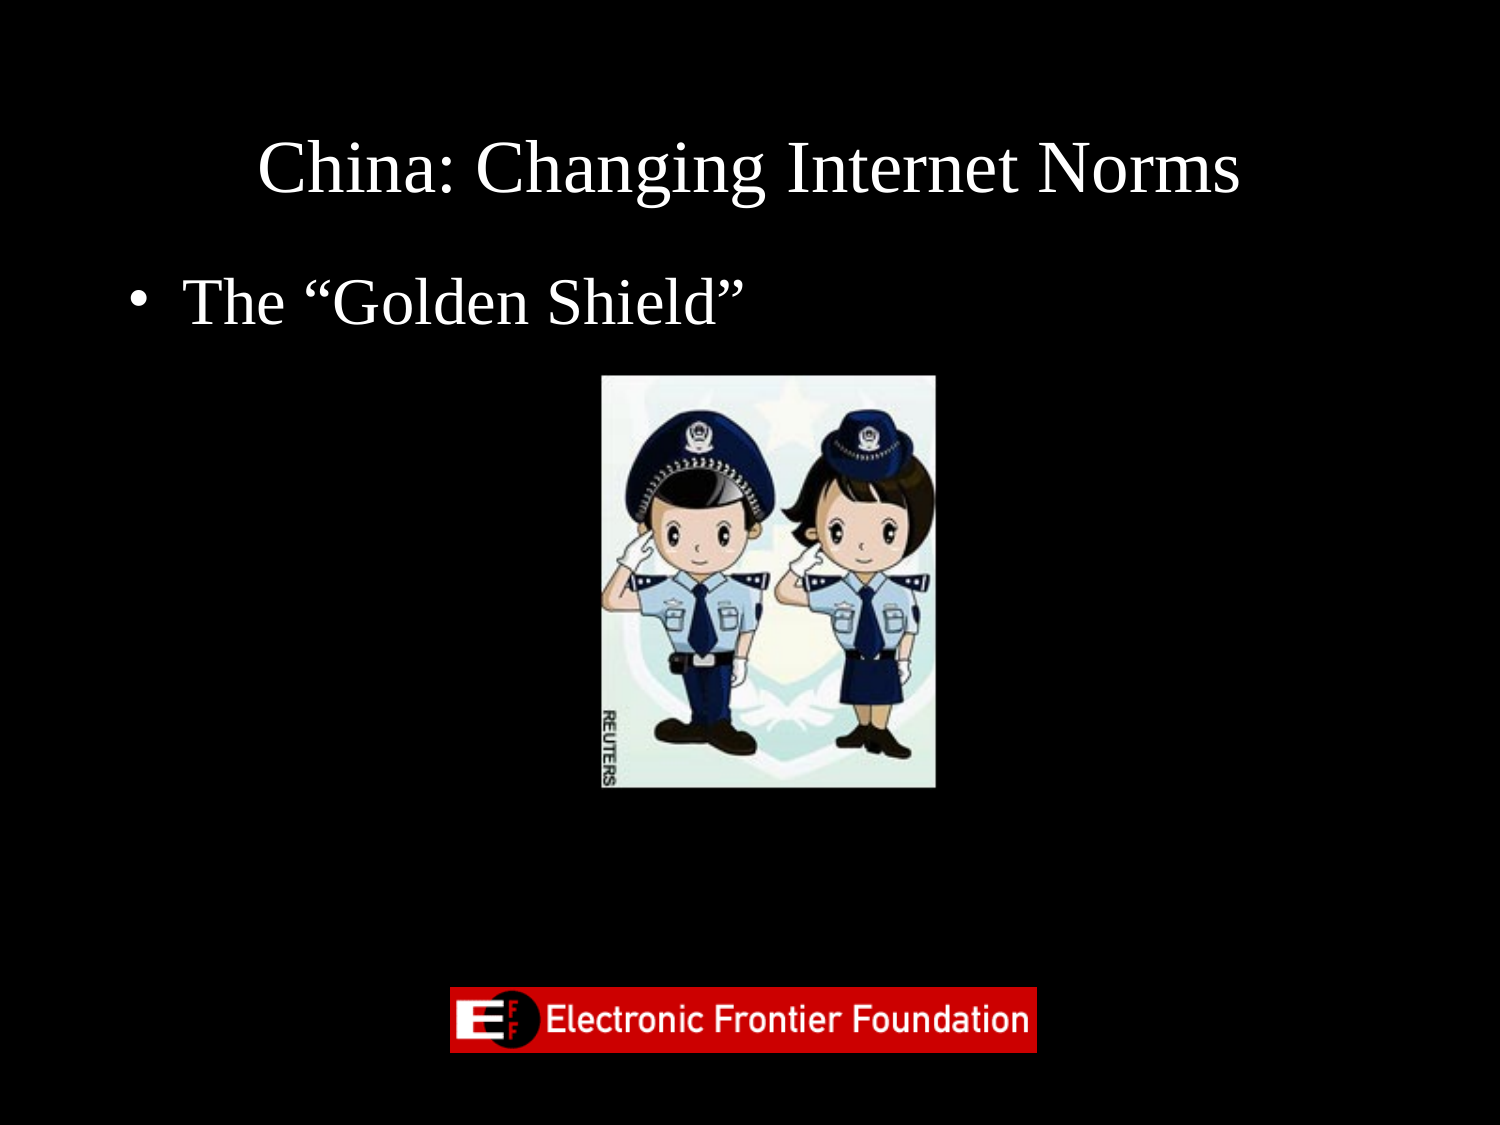

# China: Changing Internet Norms
The “Golden Shield”